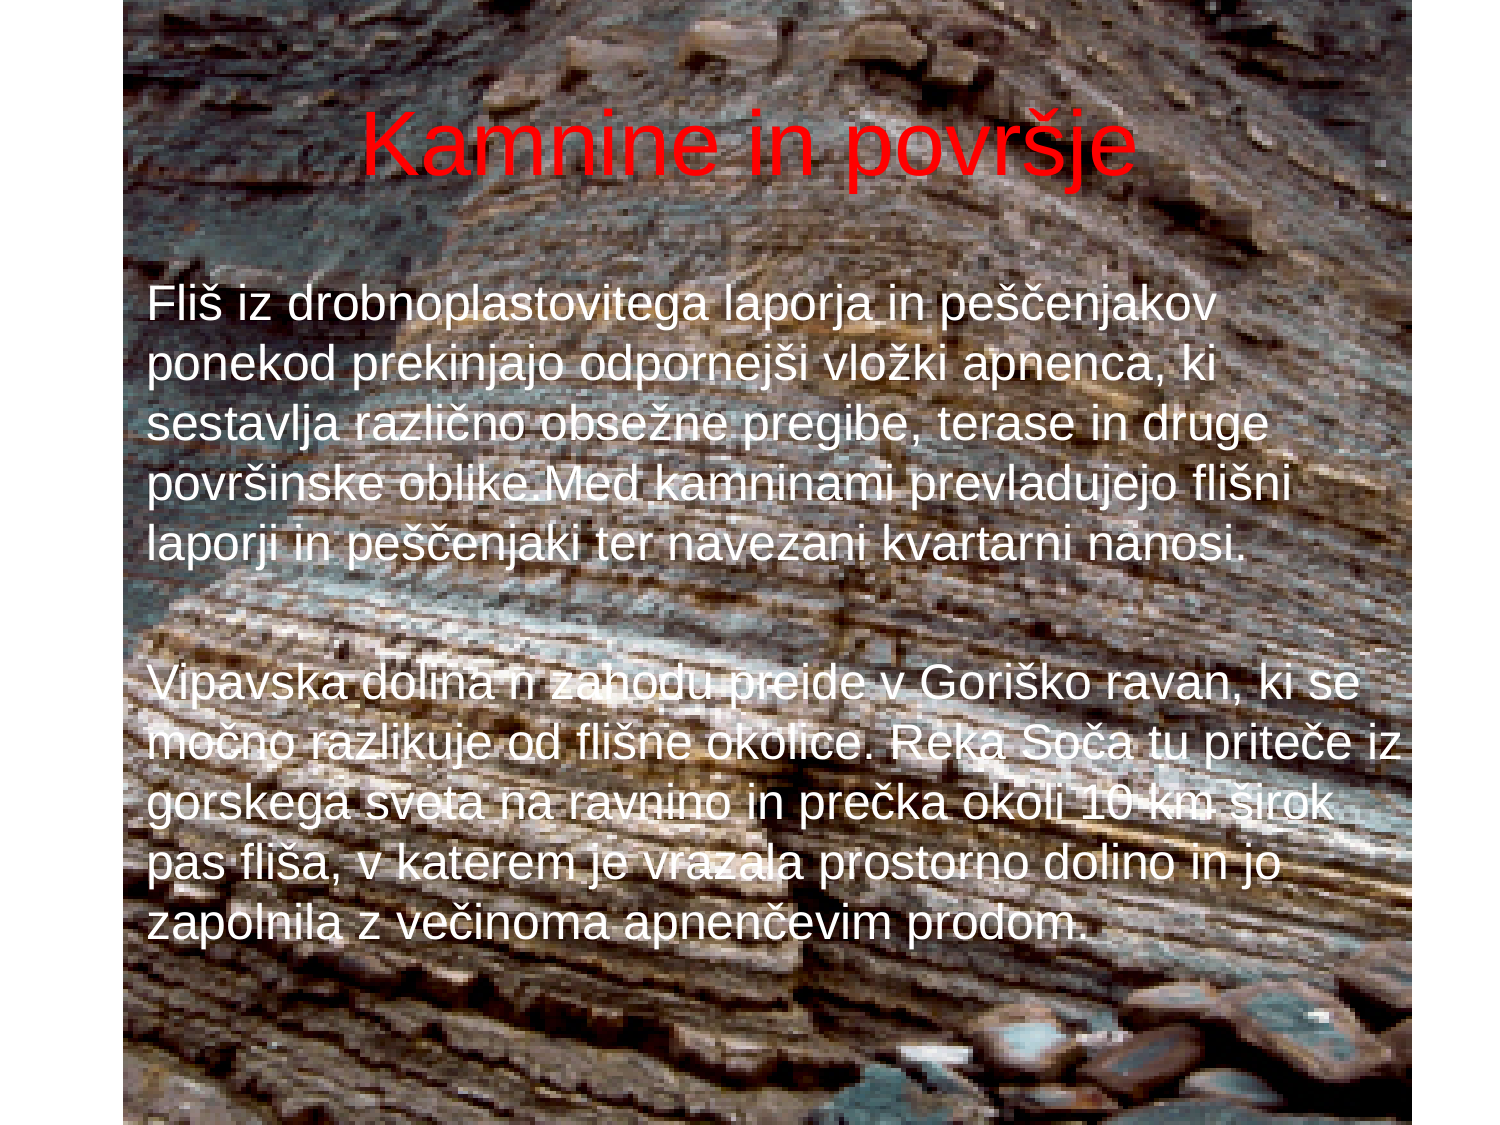

# Kamnine in površje
Fliš iz drobnoplastovitega laporja in peščenjakov ponekod prekinjajo odpornejši vložki apnenca, ki sestavlja različno obsežne pregibe, terase in druge površinske oblike.Med kamninami prevladujejo flišni laporji in peščenjaki ter navezani kvartarni nanosi.
Vipavska dolina n zahodu preide v Goriško ravan, ki se močno razlikuje od flišne okolice. Reka Soča tu priteče iz gorskega sveta na ravnino in prečka okoli 10 km širok pas fliša, v katerem je vrazala prostorno dolino in jo zapolnila z večinoma apnenčevim prodom.